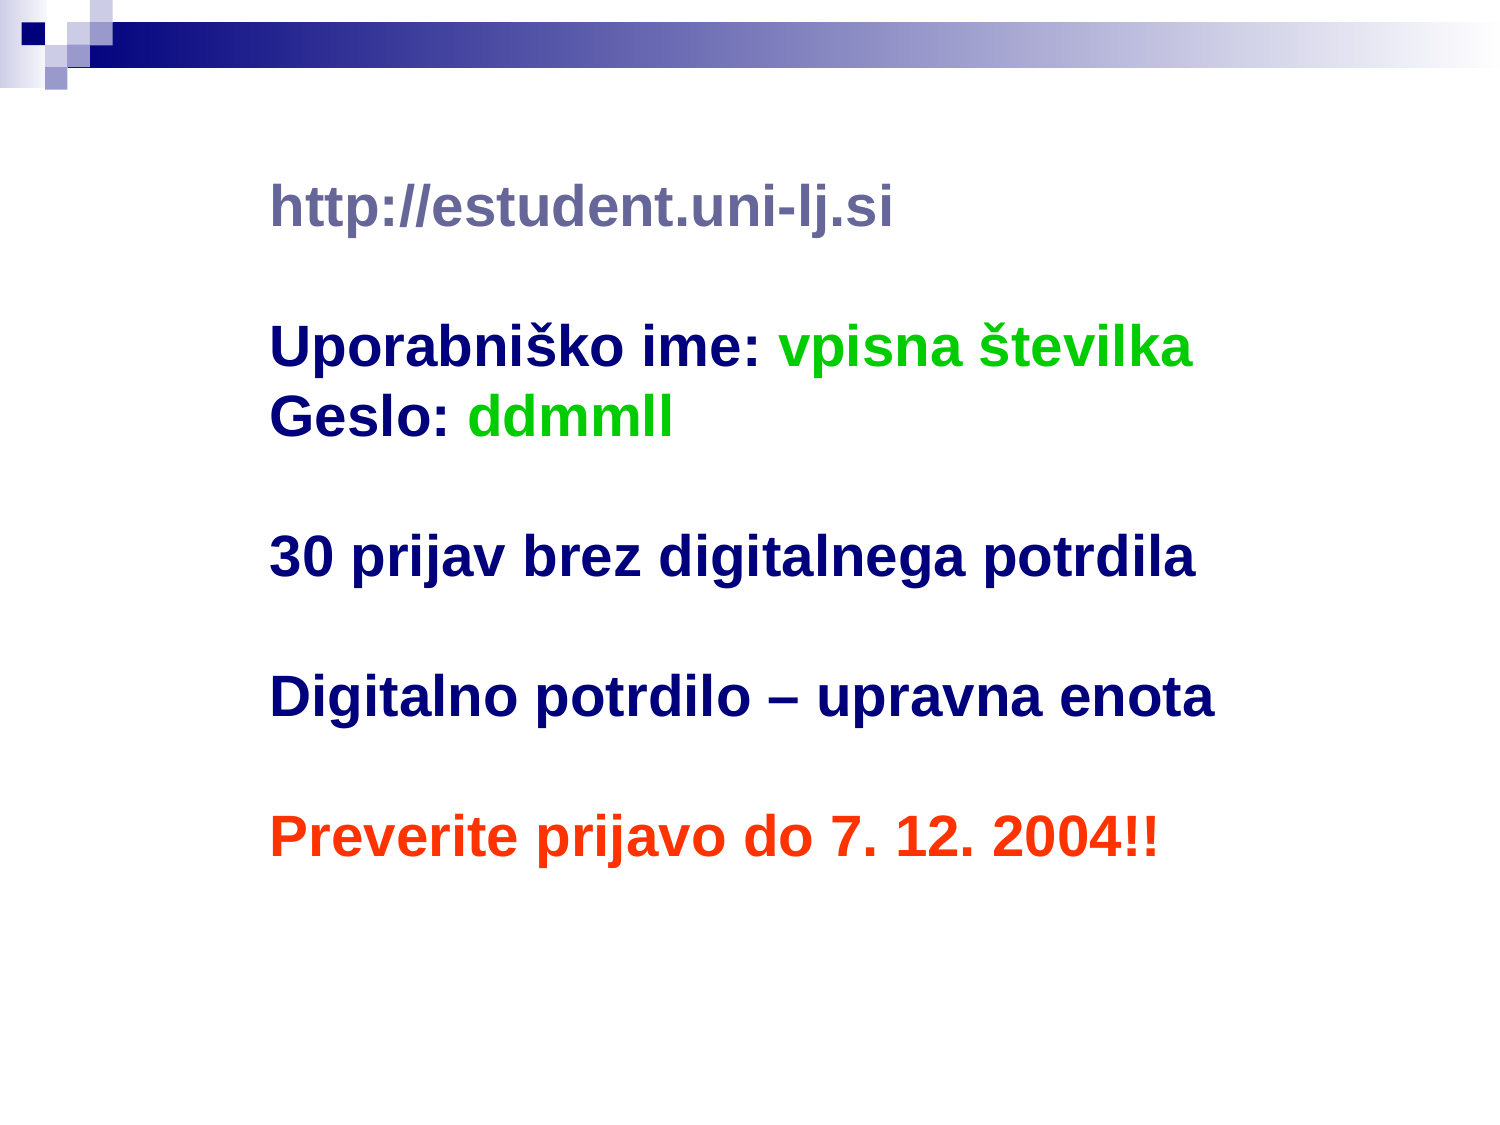

http://estudent.uni-lj.si
Uporabniško ime: vpisna številka
Geslo: ddmmll
30 prijav brez digitalnega potrdila
Digitalno potrdilo – upravna enota
Preverite prijavo do 7. 12. 2004!!